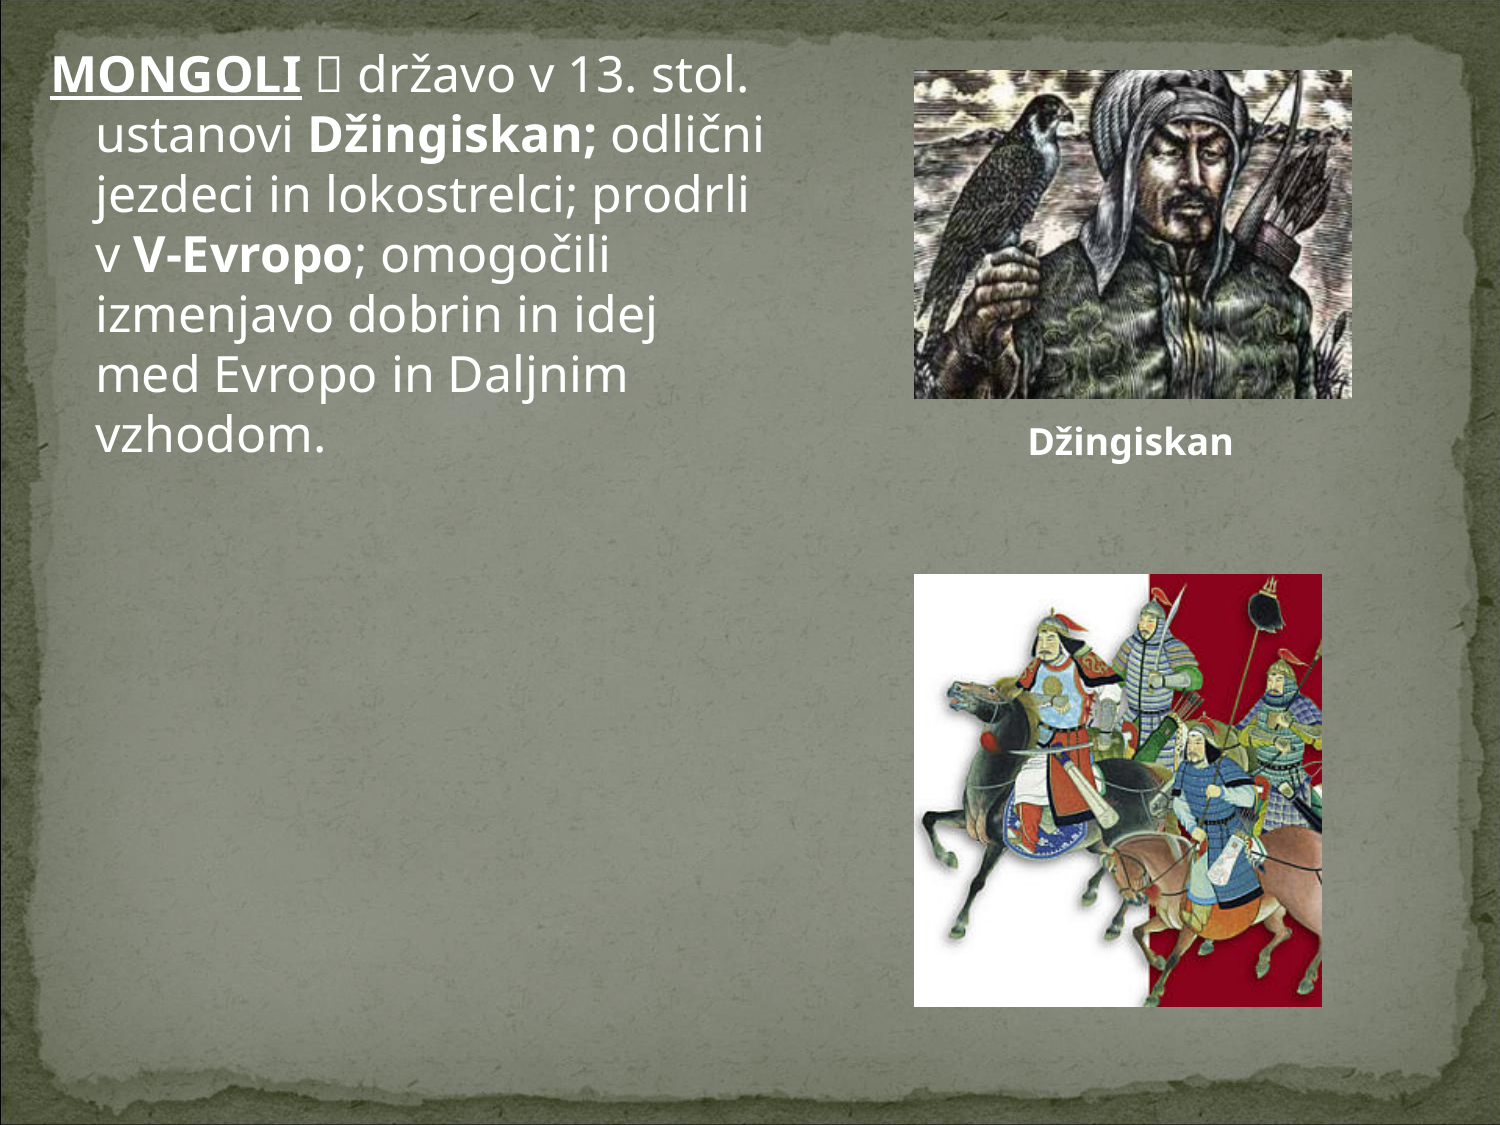

# MONGOLI  državo v 13. stol. ustanovi Džingiskan; odlični jezdeci in lokostrelci; prodrli v V-Evropo; omogočili izmenjavo dobrin in idej med Evropo in Daljnim vzhodom.
Džingiskan